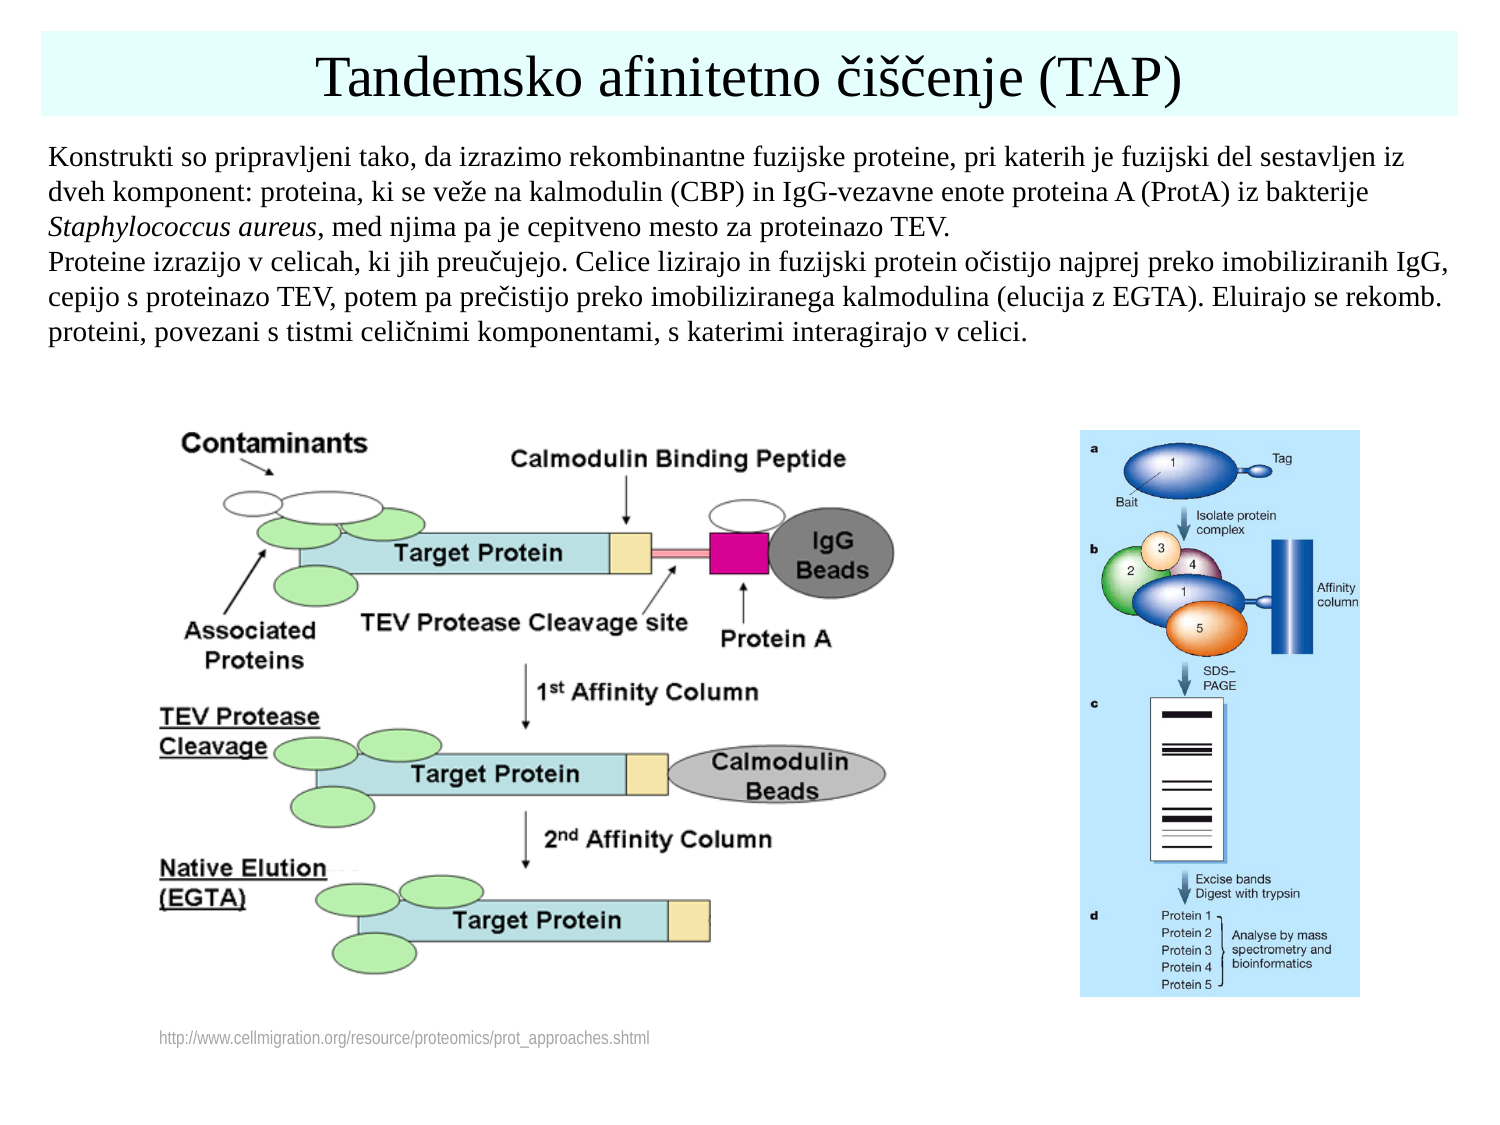

Tandemsko afinitetno čiščenje (TAP)
Konstrukti so pripravljeni tako, da izrazimo rekombinantne fuzijske proteine, pri katerih je fuzijski del sestavljen iz dveh komponent: proteina, ki se veže na kalmodulin (CBP) in IgG-vezavne enote proteina A (ProtA) iz bakterije Staphylococcus aureus, med njima pa je cepitveno mesto za proteinazo TEV.
Proteine izrazijo v celicah, ki jih preučujejo. Celice lizirajo in fuzijski protein očistijo najprej preko imobiliziranih IgG, cepijo s proteinazo TEV, potem pa prečistijo preko imobiliziranega kalmodulina (elucija z EGTA). Eluirajo se rekomb. proteini, povezani s tistmi celičnimi komponentami, s katerimi interagirajo v celici.
http://www.cellmigration.org/resource/proteomics/prot_approaches.shtml